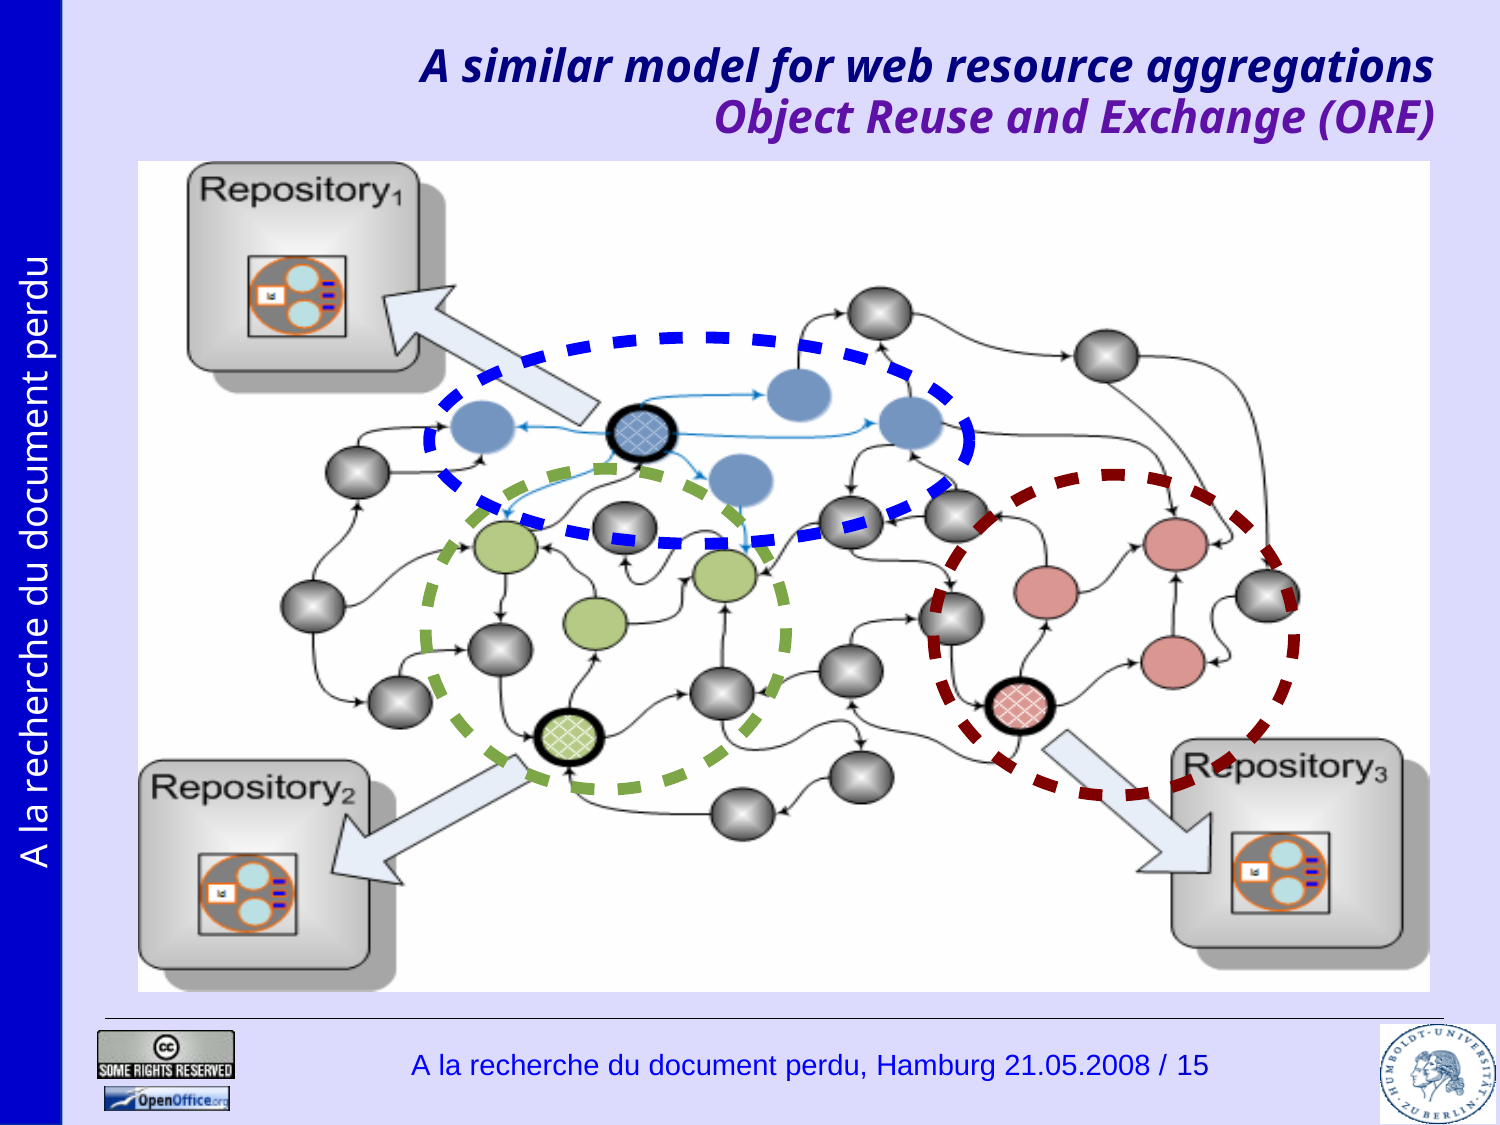

# A similar model for web resource aggregations Object Reuse and Exchange (ORE)